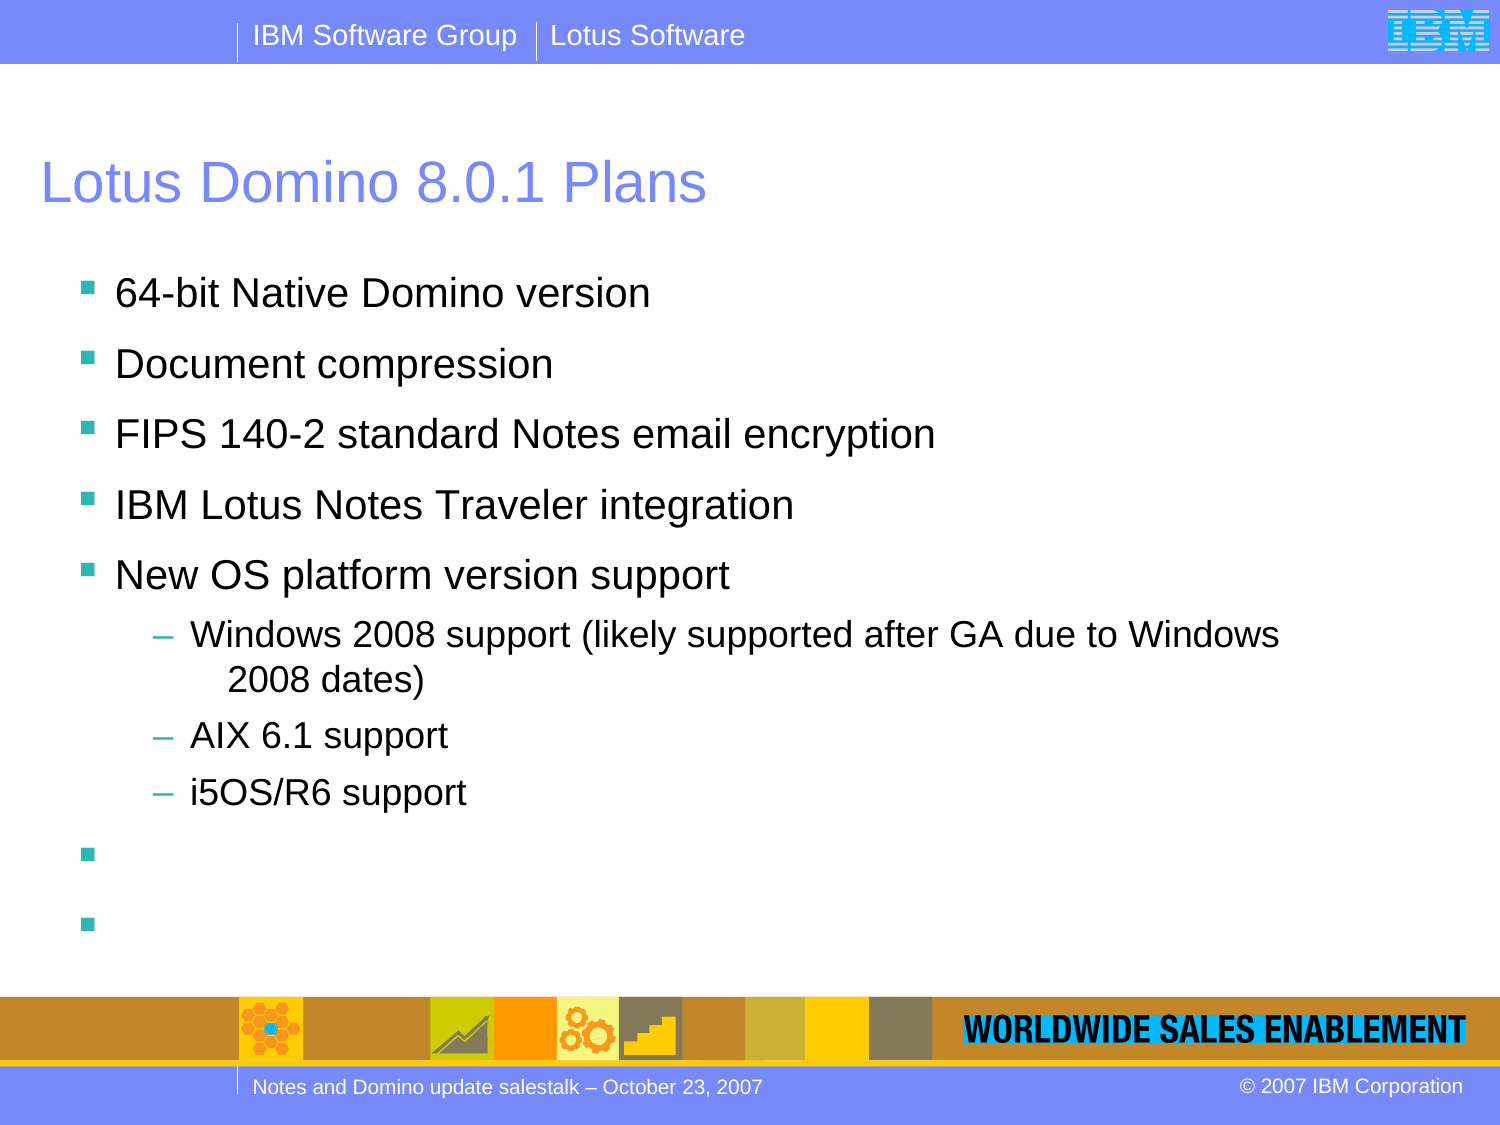

# Lotus Domino 8.0.1 Plans
64-bit Native Domino version
Document compression
FIPS 140-2 standard Notes email encryption
IBM Lotus Notes Traveler integration
New OS platform version support
Windows 2008 support (likely supported after GA due to Windows 2008 dates)
AIX 6.1 support
i5OS/R6 support